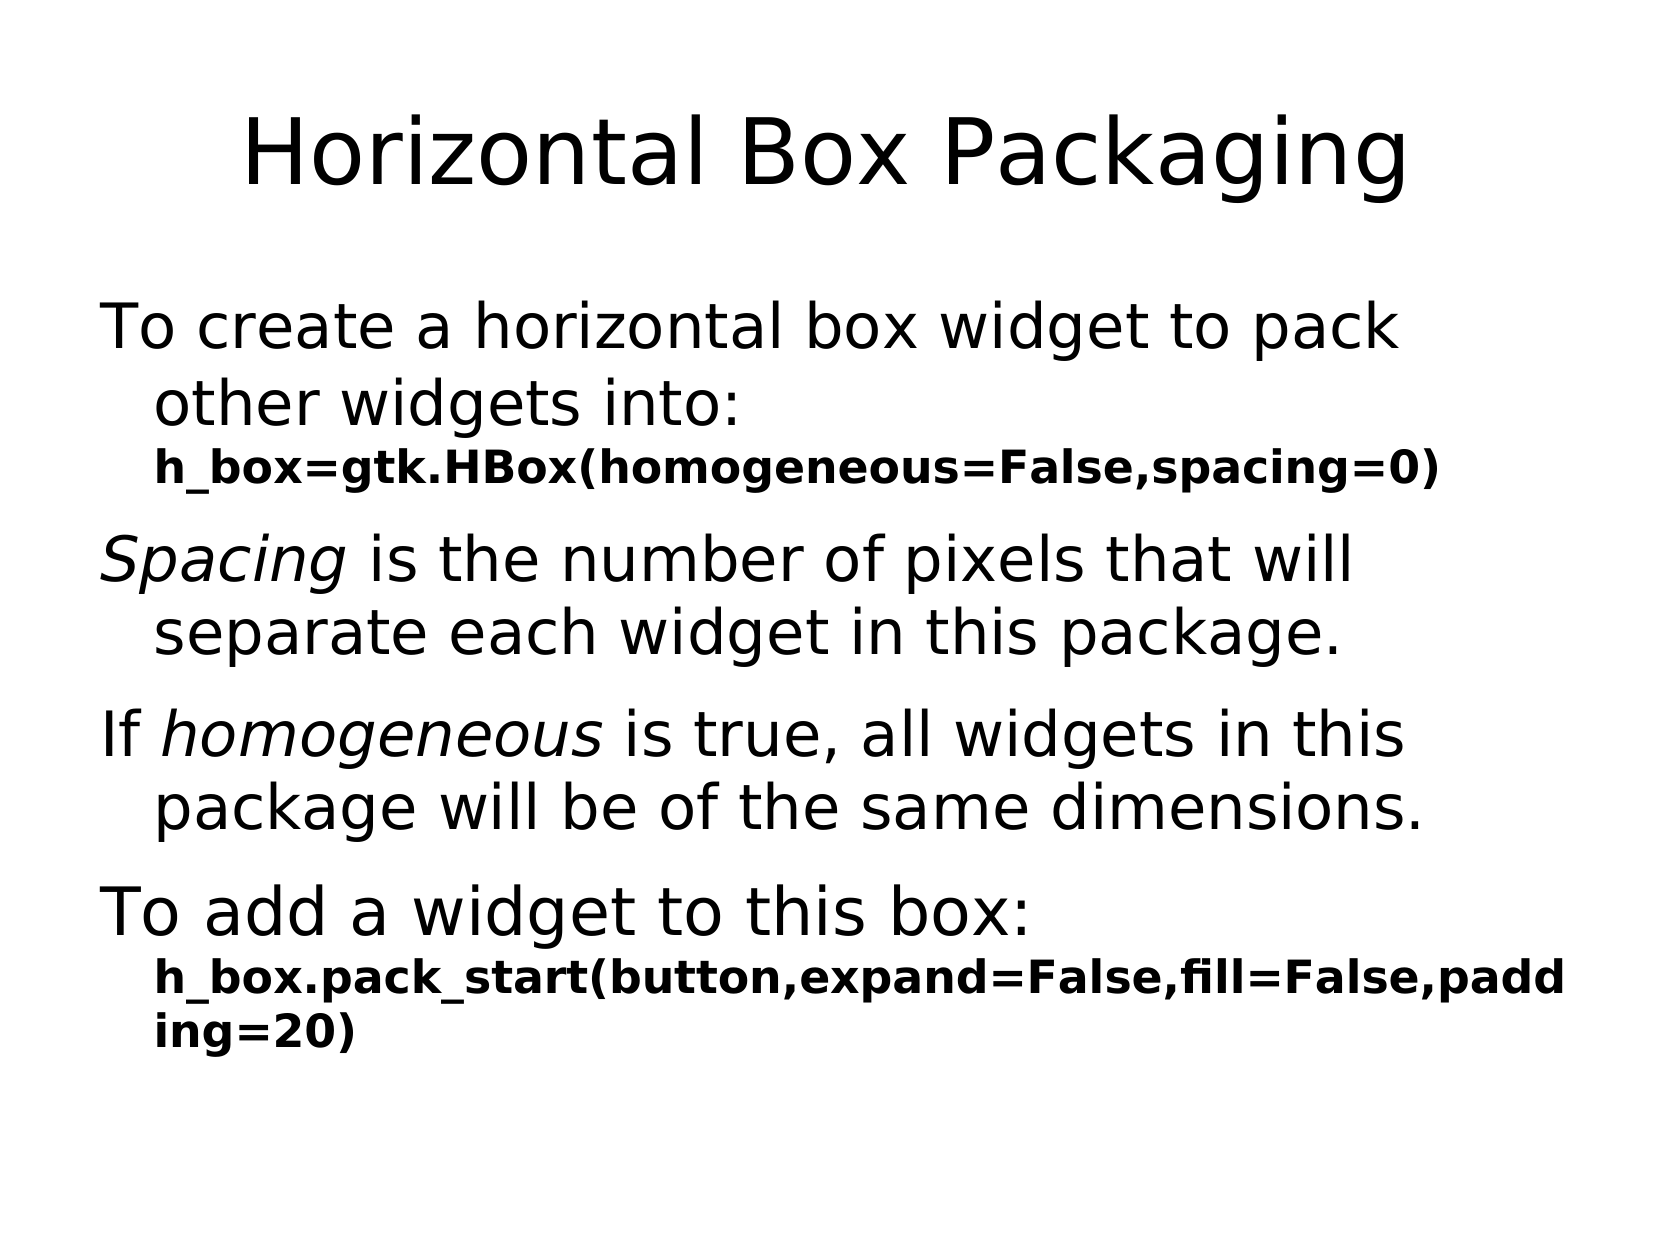

# Horizontal Box Packaging
To create a horizontal box widget to pack other widgets into:	h_box=gtk.HBox(homogeneous=False,spacing=0)
Spacing is the number of pixels that will separate each widget in this package.
If homogeneous is true, all widgets in this package will be of the same dimensions.
To add a widget to this box: h_box.pack_start(button,expand=False,fill=False,padding=20)